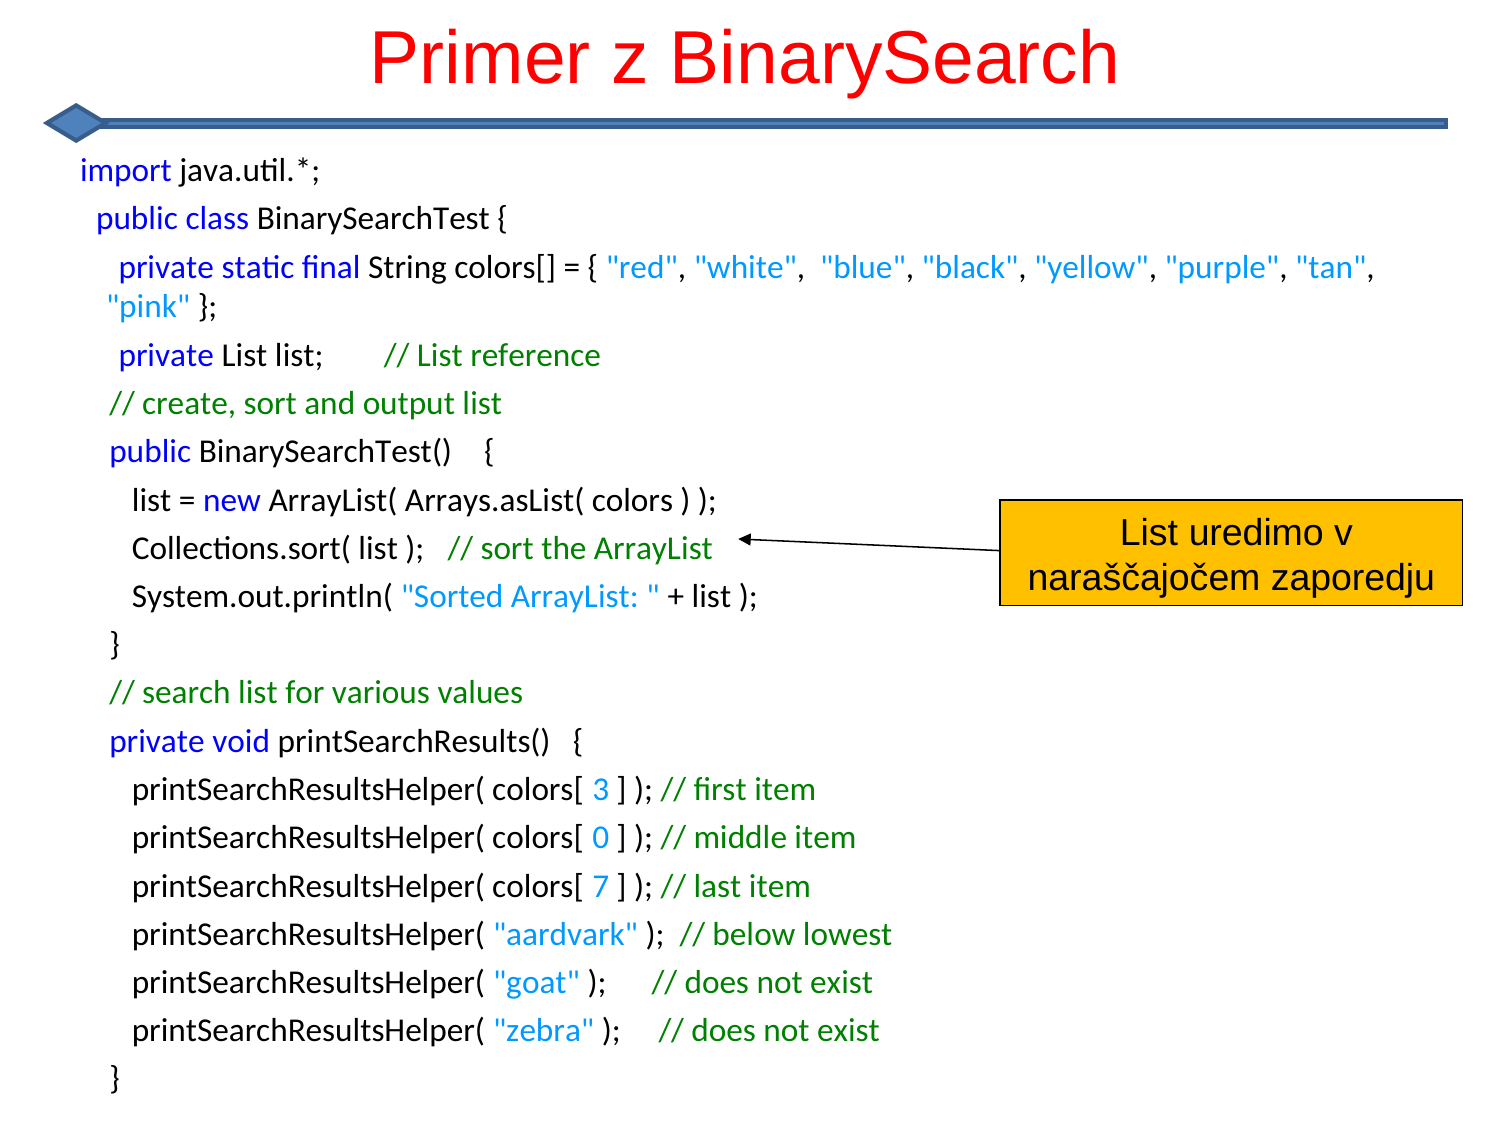

# Primer z BinarySearch
 import java.util.*;
 public class BinarySearchTest {
 private static final String colors[] = { "red", "white", "blue", "black", "yellow", "purple", "tan", "pink" };
 private List list; // List reference
 // create, sort and output list
 public BinarySearchTest() {
 list = new ArrayList( Arrays.asList( colors ) );
 Collections.sort( list ); // sort the ArrayList
 System.out.println( "Sorted ArrayList: " + list );
 }
 // search list for various values
 private void printSearchResults() {
 printSearchResultsHelper( colors[ 3 ] ); // first item
 printSearchResultsHelper( colors[ 0 ] ); // middle item
 printSearchResultsHelper( colors[ 7 ] ); // last item
 printSearchResultsHelper( "aardvark" ); // below lowest
 printSearchResultsHelper( "goat" ); // does not exist
 printSearchResultsHelper( "zebra" ); // does not exist
 }
 List uredimo v naraščajočem zaporedju